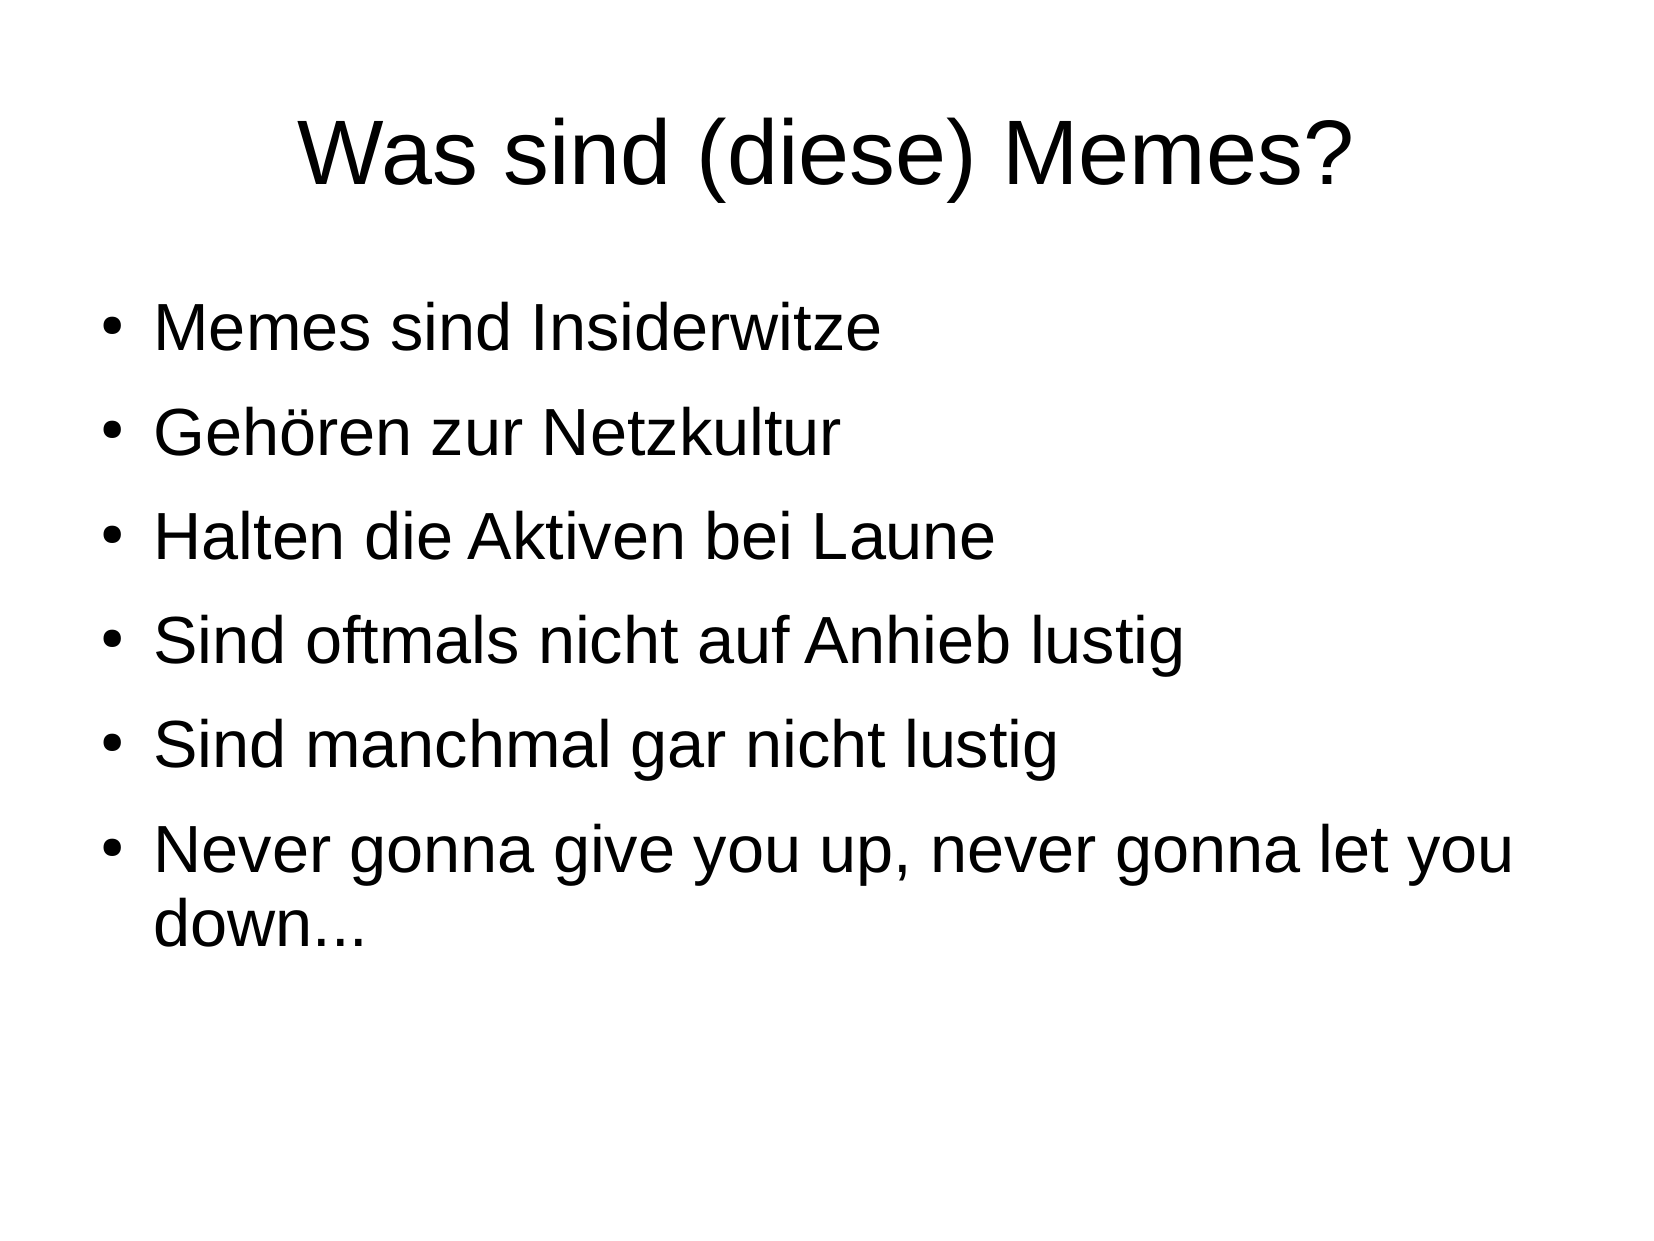

# Was sind (diese) Memes?
Memes sind Insiderwitze
Gehören zur Netzkultur
Halten die Aktiven bei Laune
Sind oftmals nicht auf Anhieb lustig
Sind manchmal gar nicht lustig
Never gonna give you up, never gonna let you down...